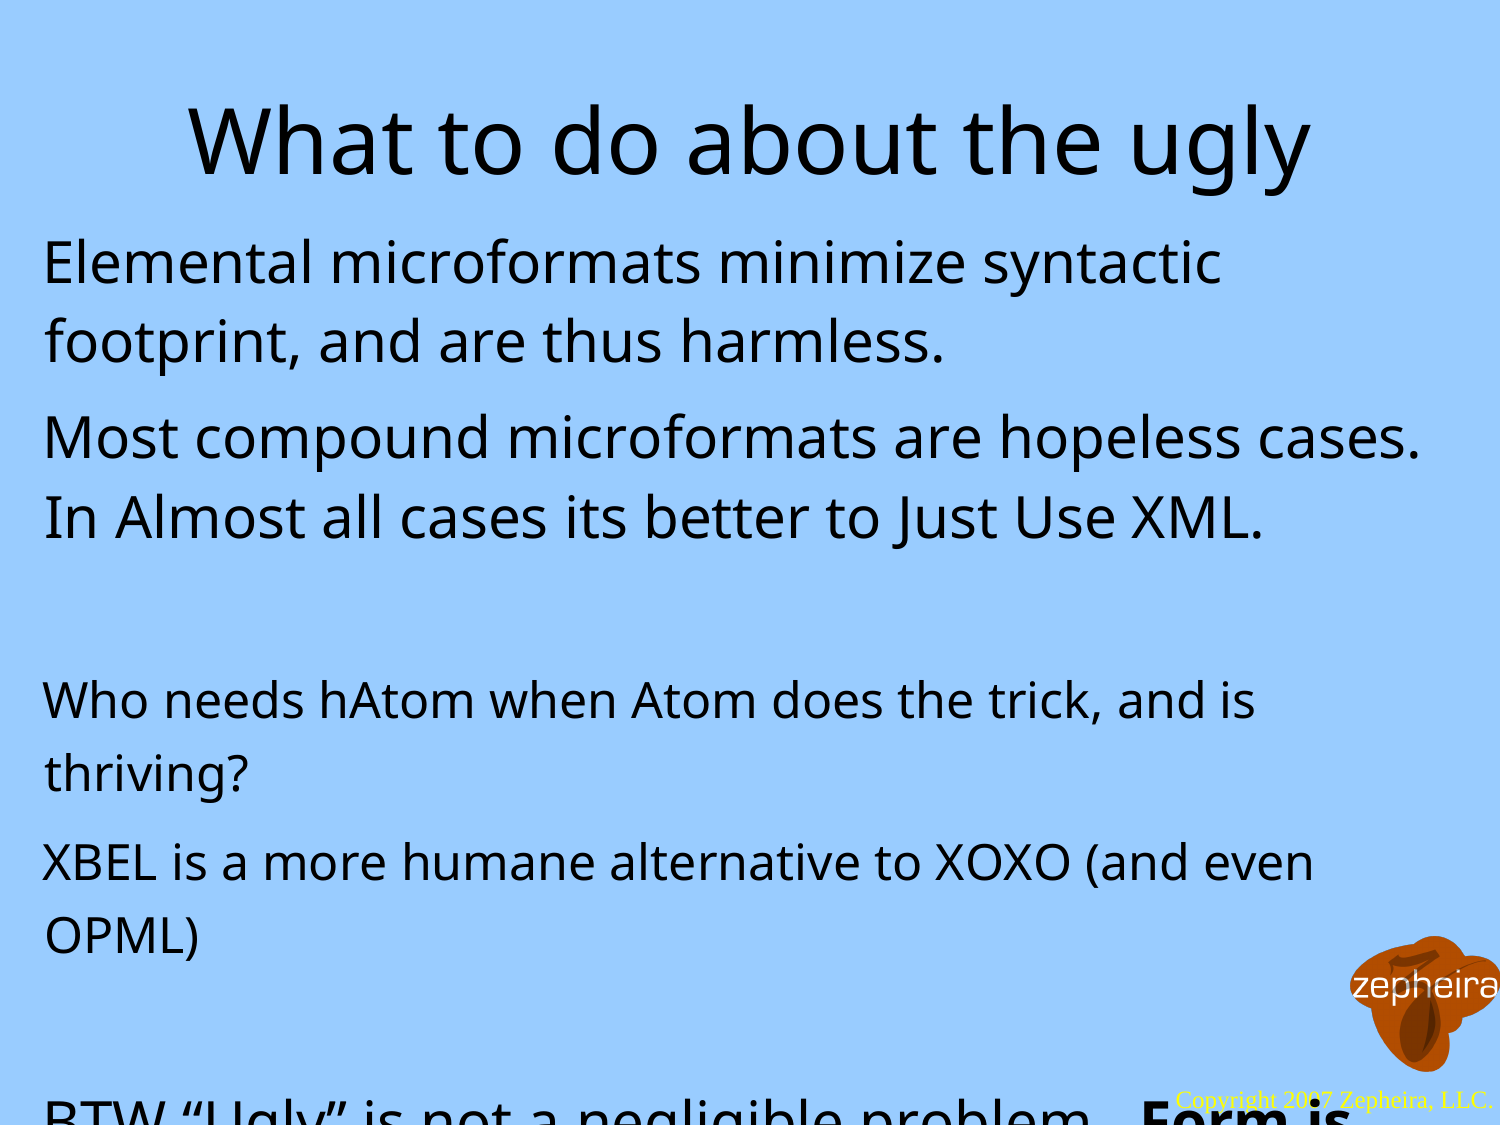

# What to do about the ugly
Elemental microformats minimize syntactic footprint, and are thus harmless.
Most compound microformats are hopeless cases. In Almost all cases its better to Just Use XML.
Who needs hAtom when Atom does the trick, and is thriving?
XBEL is a more humane alternative to XOXO (and even OPML)
BTW “Ugly” is not a negligible problem. Form is Function.